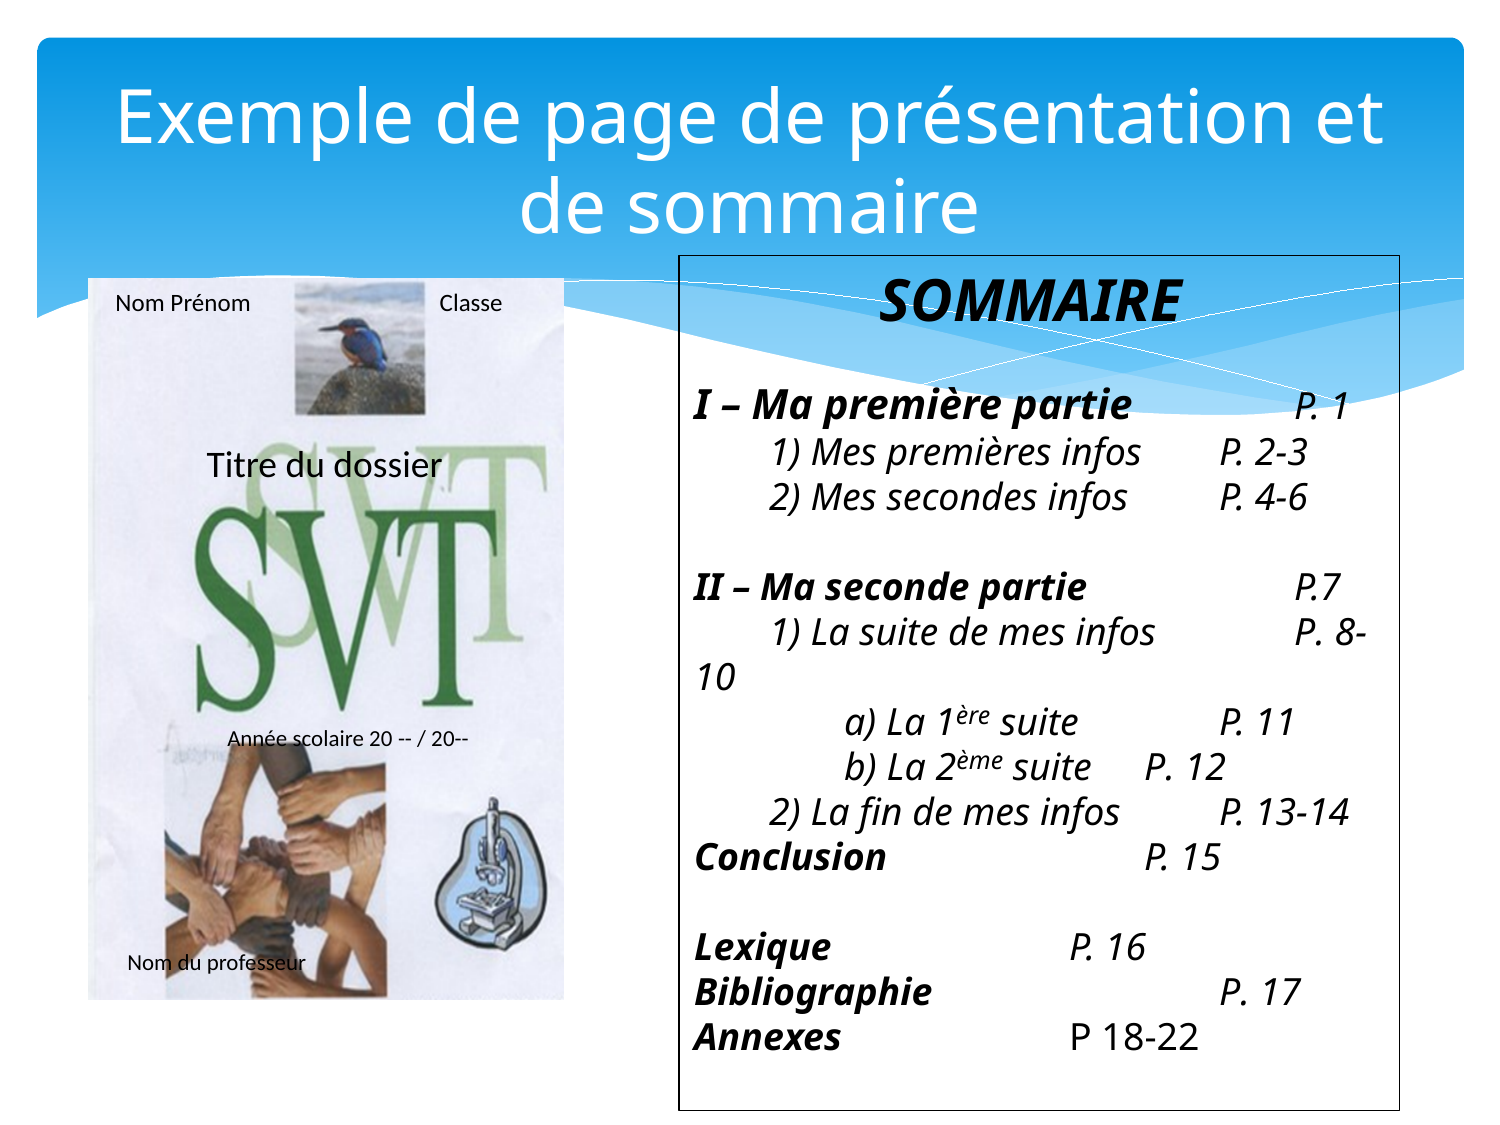

# Exemple de page de présentation et de sommaire
SOMMAIRE
I – Ma première partie			P. 1
	1) Mes premières infos		P. 2-3
	2) Mes secondes infos		P. 4-6
II – Ma seconde partie			P.7
	1) La suite de mes infos		P. 8-10
		a) La 1ère suite		P. 11
		b) La 2ème suite	P. 12
	2) La fin de mes infos		P. 13-14
Conclusion				P. 15
Lexique				P. 16
Bibliographie				P. 17
Annexes				P 18-22
Nom Prénom Classe
Titre du dossier
Année scolaire 20 -- / 20--
Nom du professeur